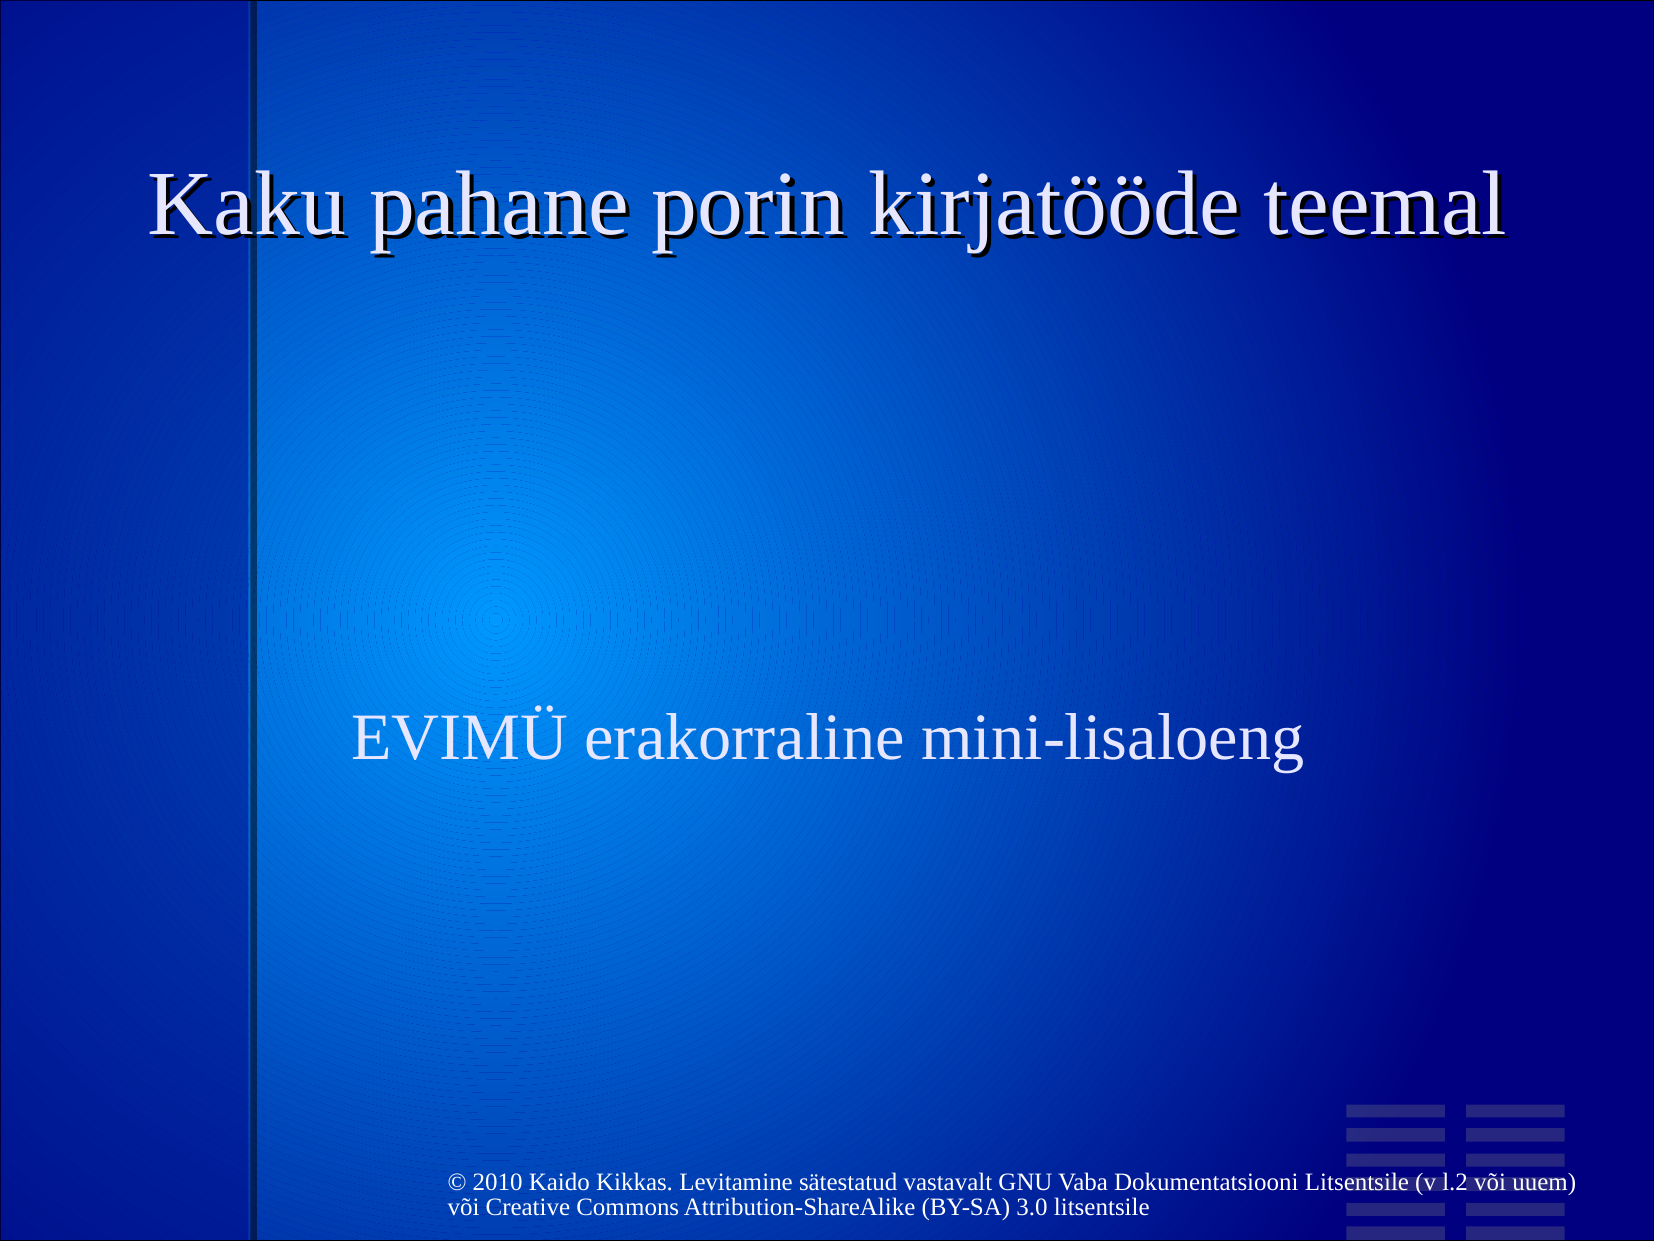

# Kaku pahane porin kirjatööde teemal
EVIMÜ erakorraline mini-lisaloeng
© 2010 Kaido Kikkas. Levitamine sätestatud vastavalt GNU Vaba Dokumentatsiooni Litsentsile (v l.2 või uuem) või Creative Commons Attribution-ShareAlike (BY-SA) 3.0 litsentsile‏